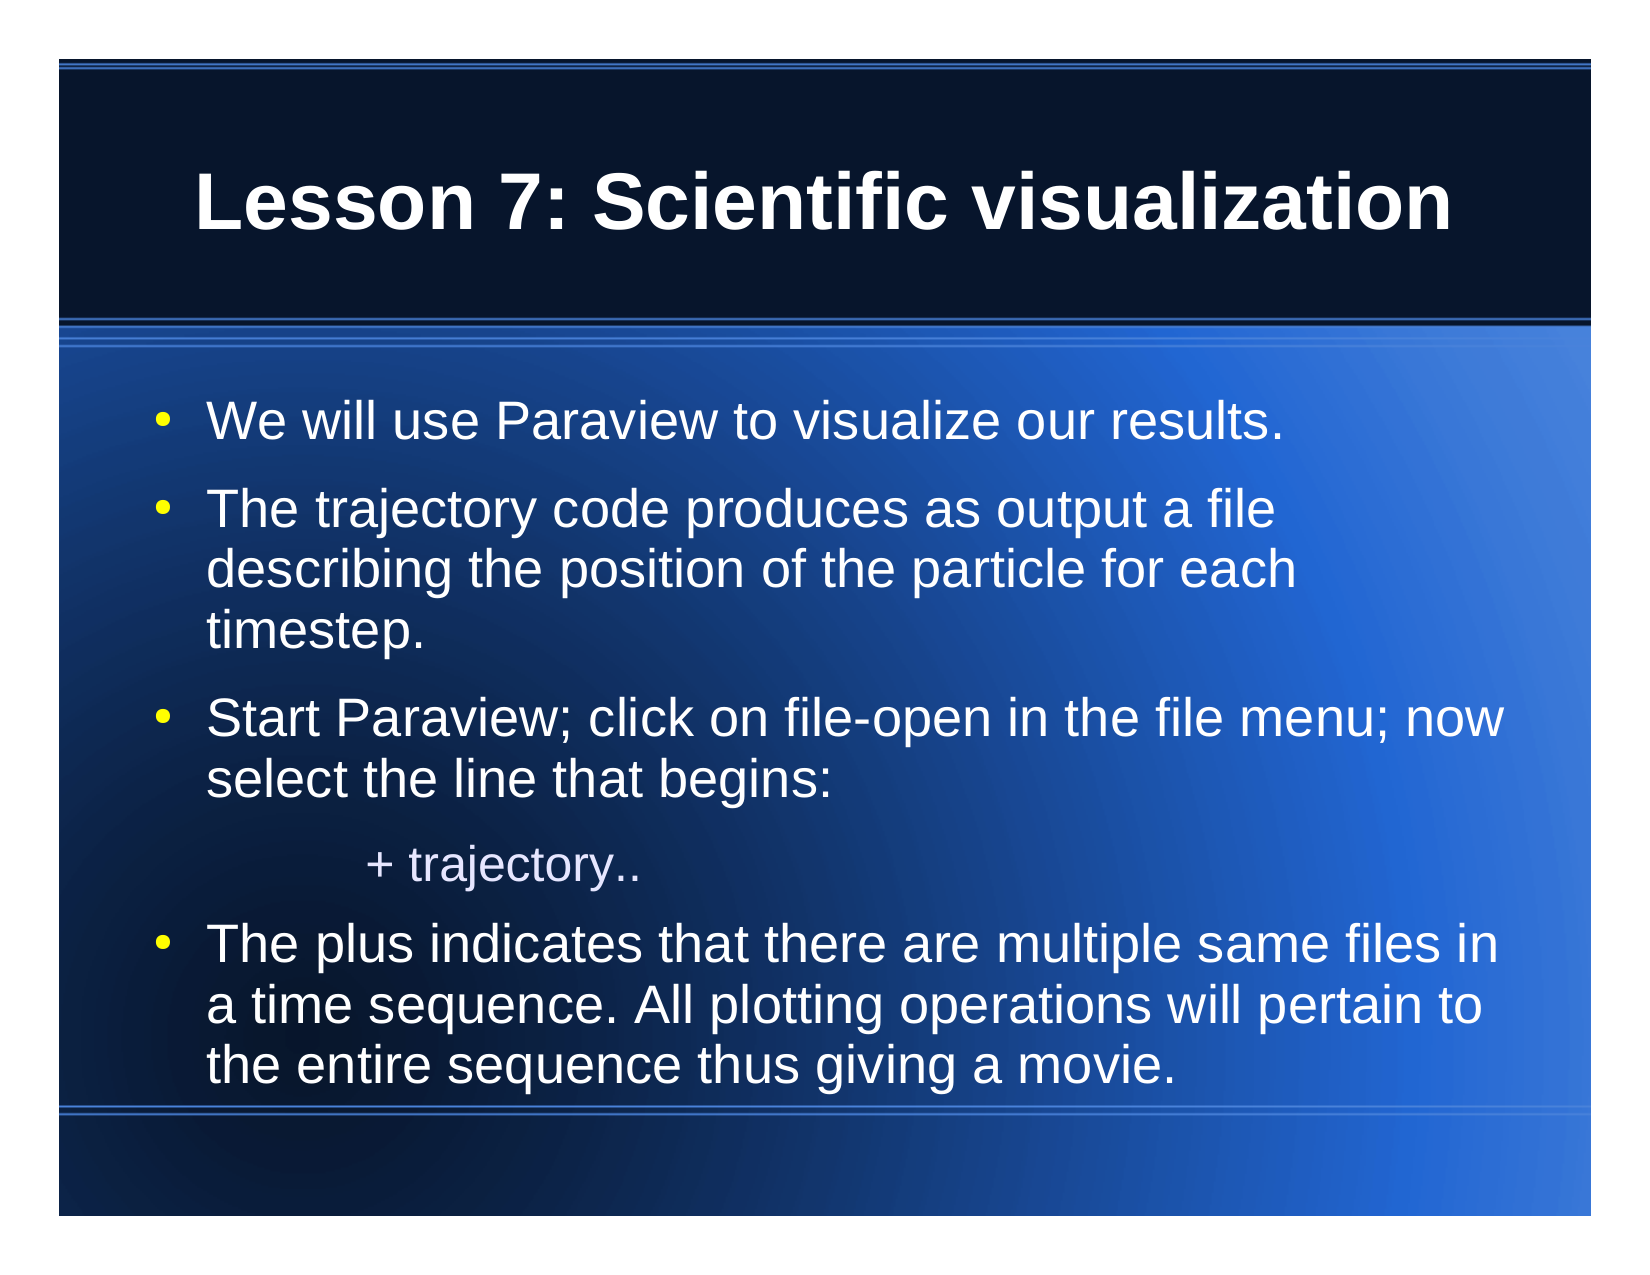

# Lesson 7: Scientific visualization
We will use Paraview to visualize our results.
The trajectory code produces as output a file describing the position of the particle for each timestep.
Start Paraview; click on file-open in the file menu; now select the line that begins:
+ trajectory..
The plus indicates that there are multiple same files in a time sequence. All plotting operations will pertain to the entire sequence thus giving a movie.